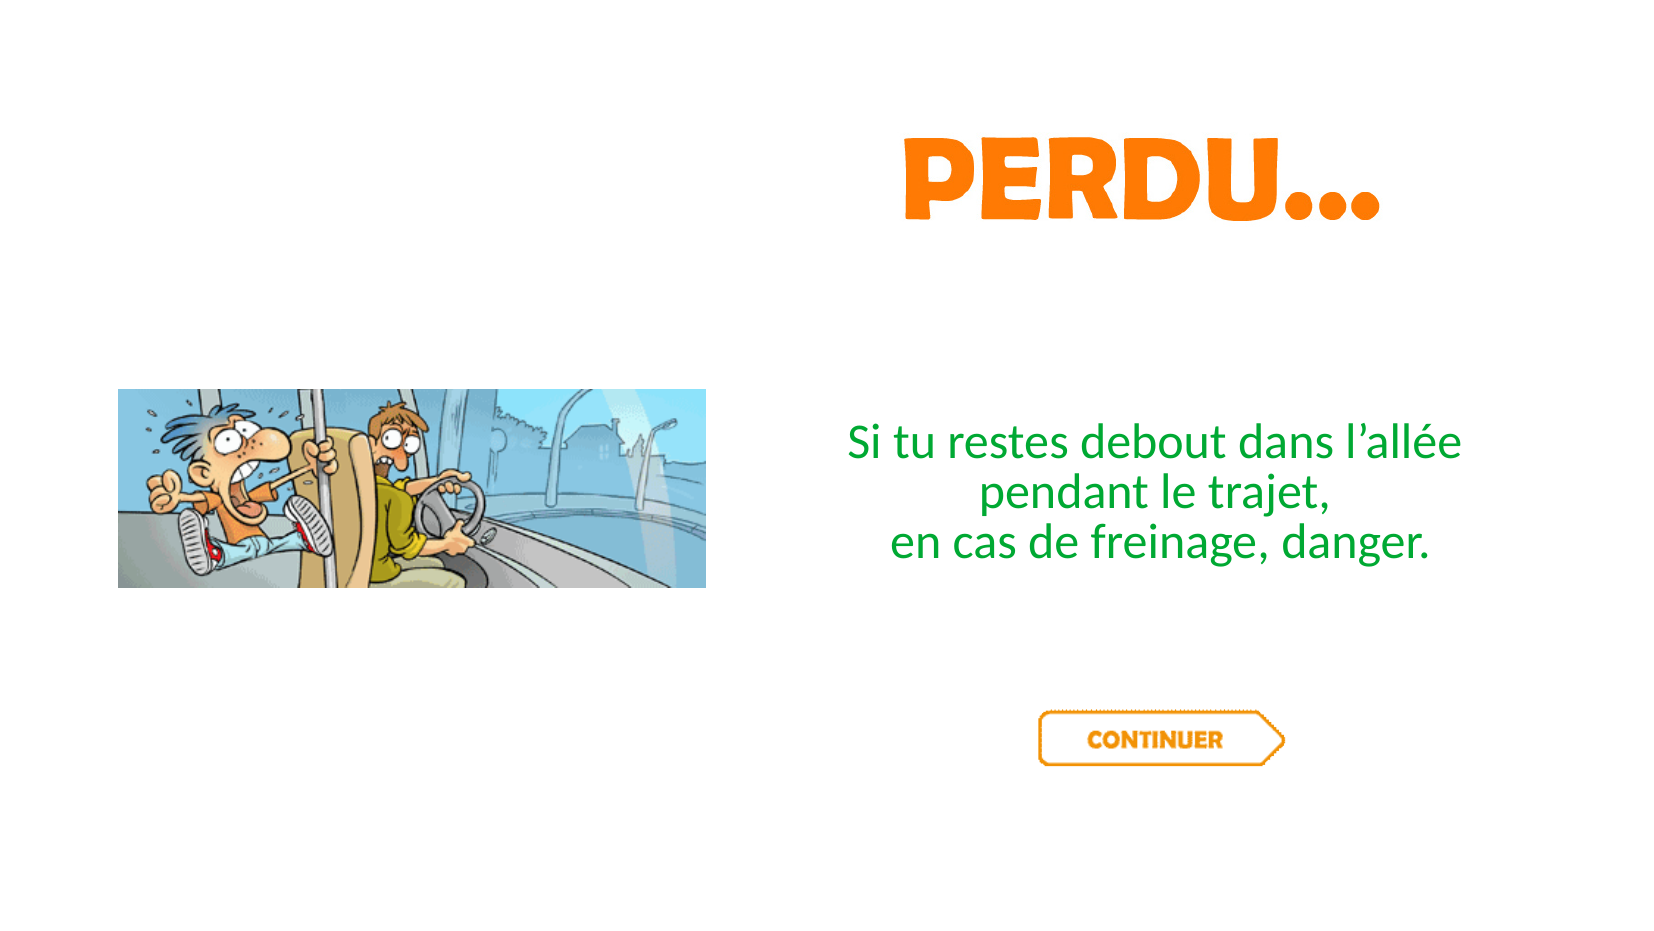

Si tu restes debout dans l’allée
pendant le trajet,
en cas de freinage, danger.